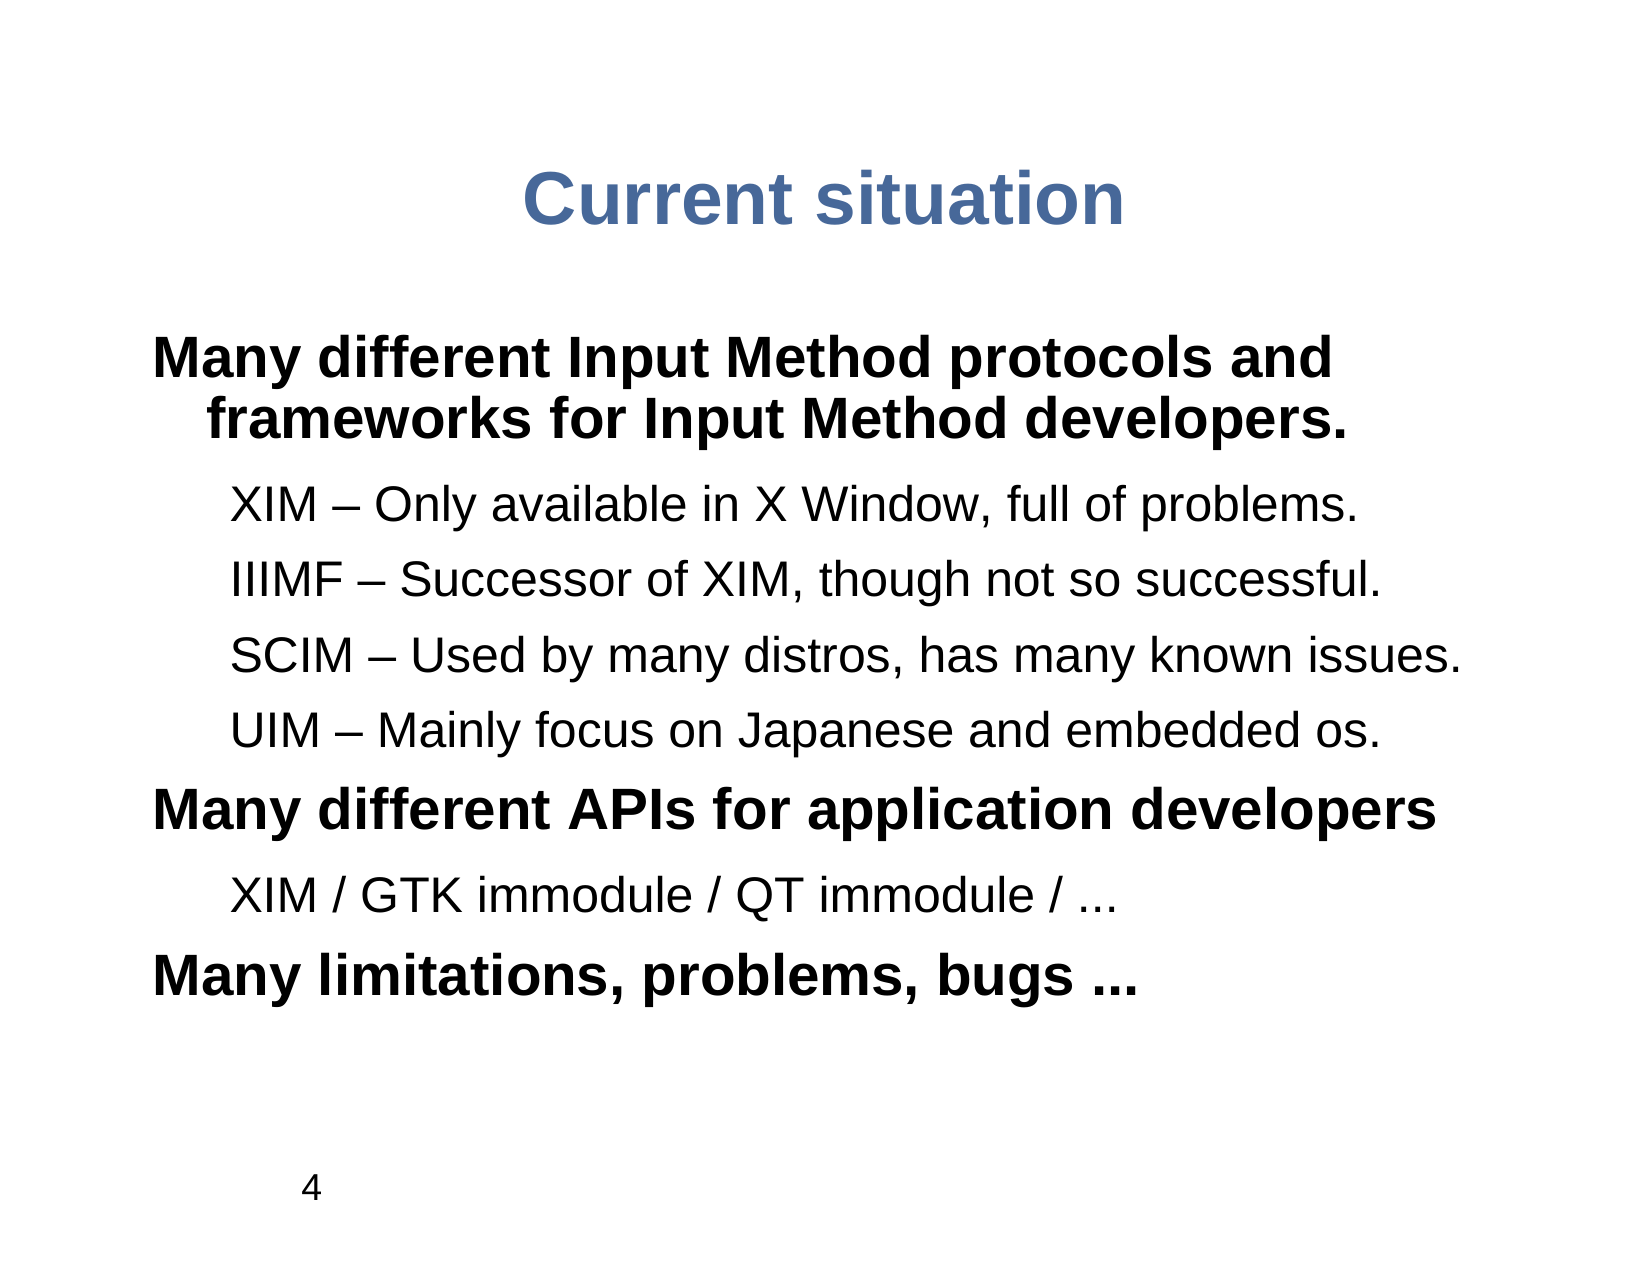

# Current situation
Many different Input Method protocols and frameworks for Input Method developers.
XIM – Only available in X Window, full of problems.
IIIMF – Successor of XIM, though not so successful.
SCIM – Used by many distros, has many known issues.
UIM – Mainly focus on Japanese and embedded os.
Many different APIs for application developers
XIM / GTK immodule / QT immodule / ...
Many limitations, problems, bugs ...